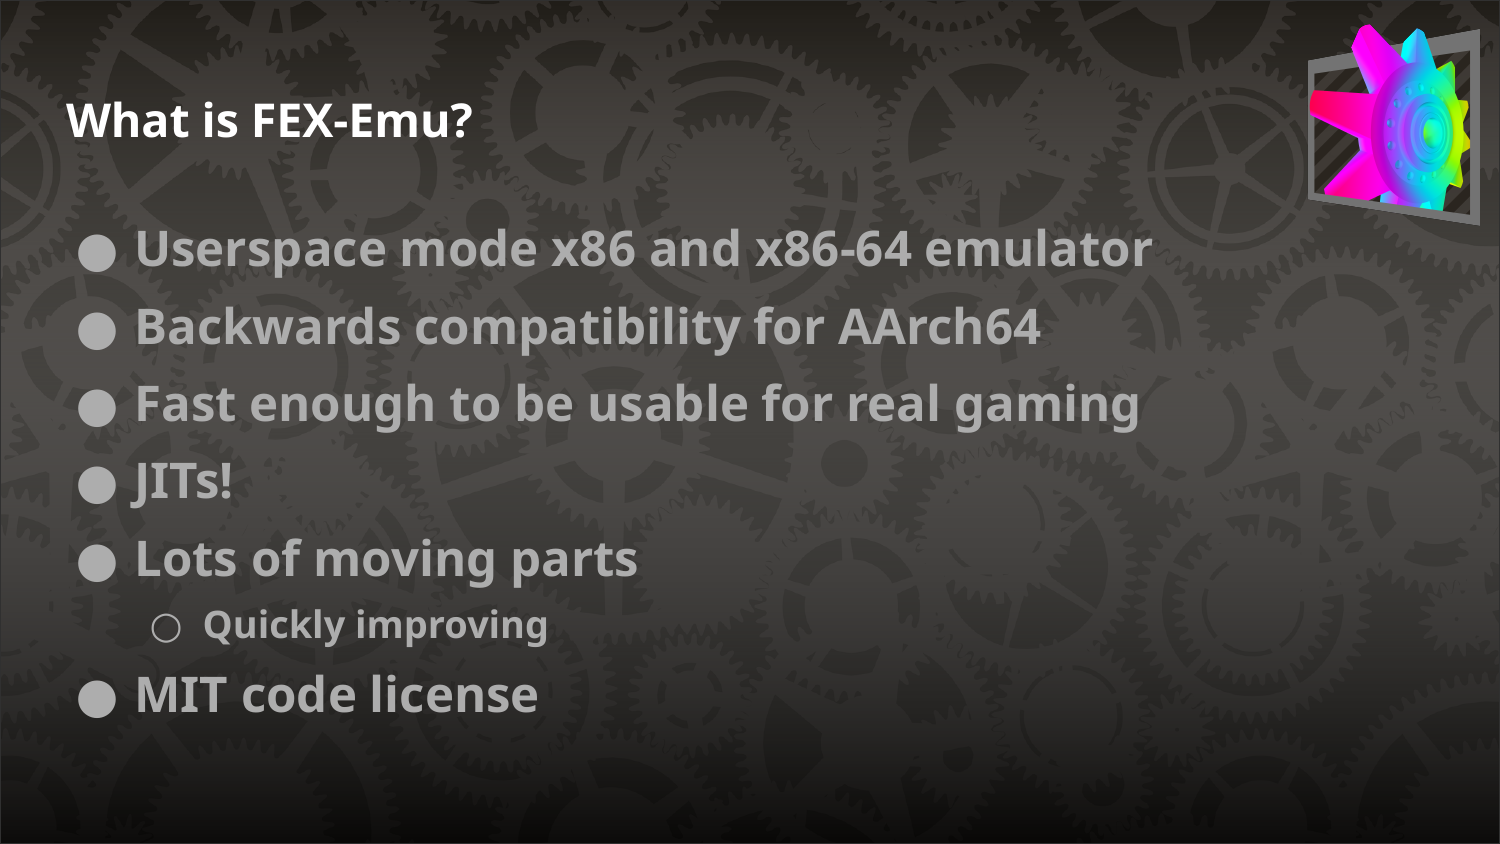

# What is FEX-Emu?
Userspace mode x86 and x86-64 emulator
Backwards compatibility for AArch64
Fast enough to be usable for real gaming
JITs!
Lots of moving parts
Quickly improving
MIT code license